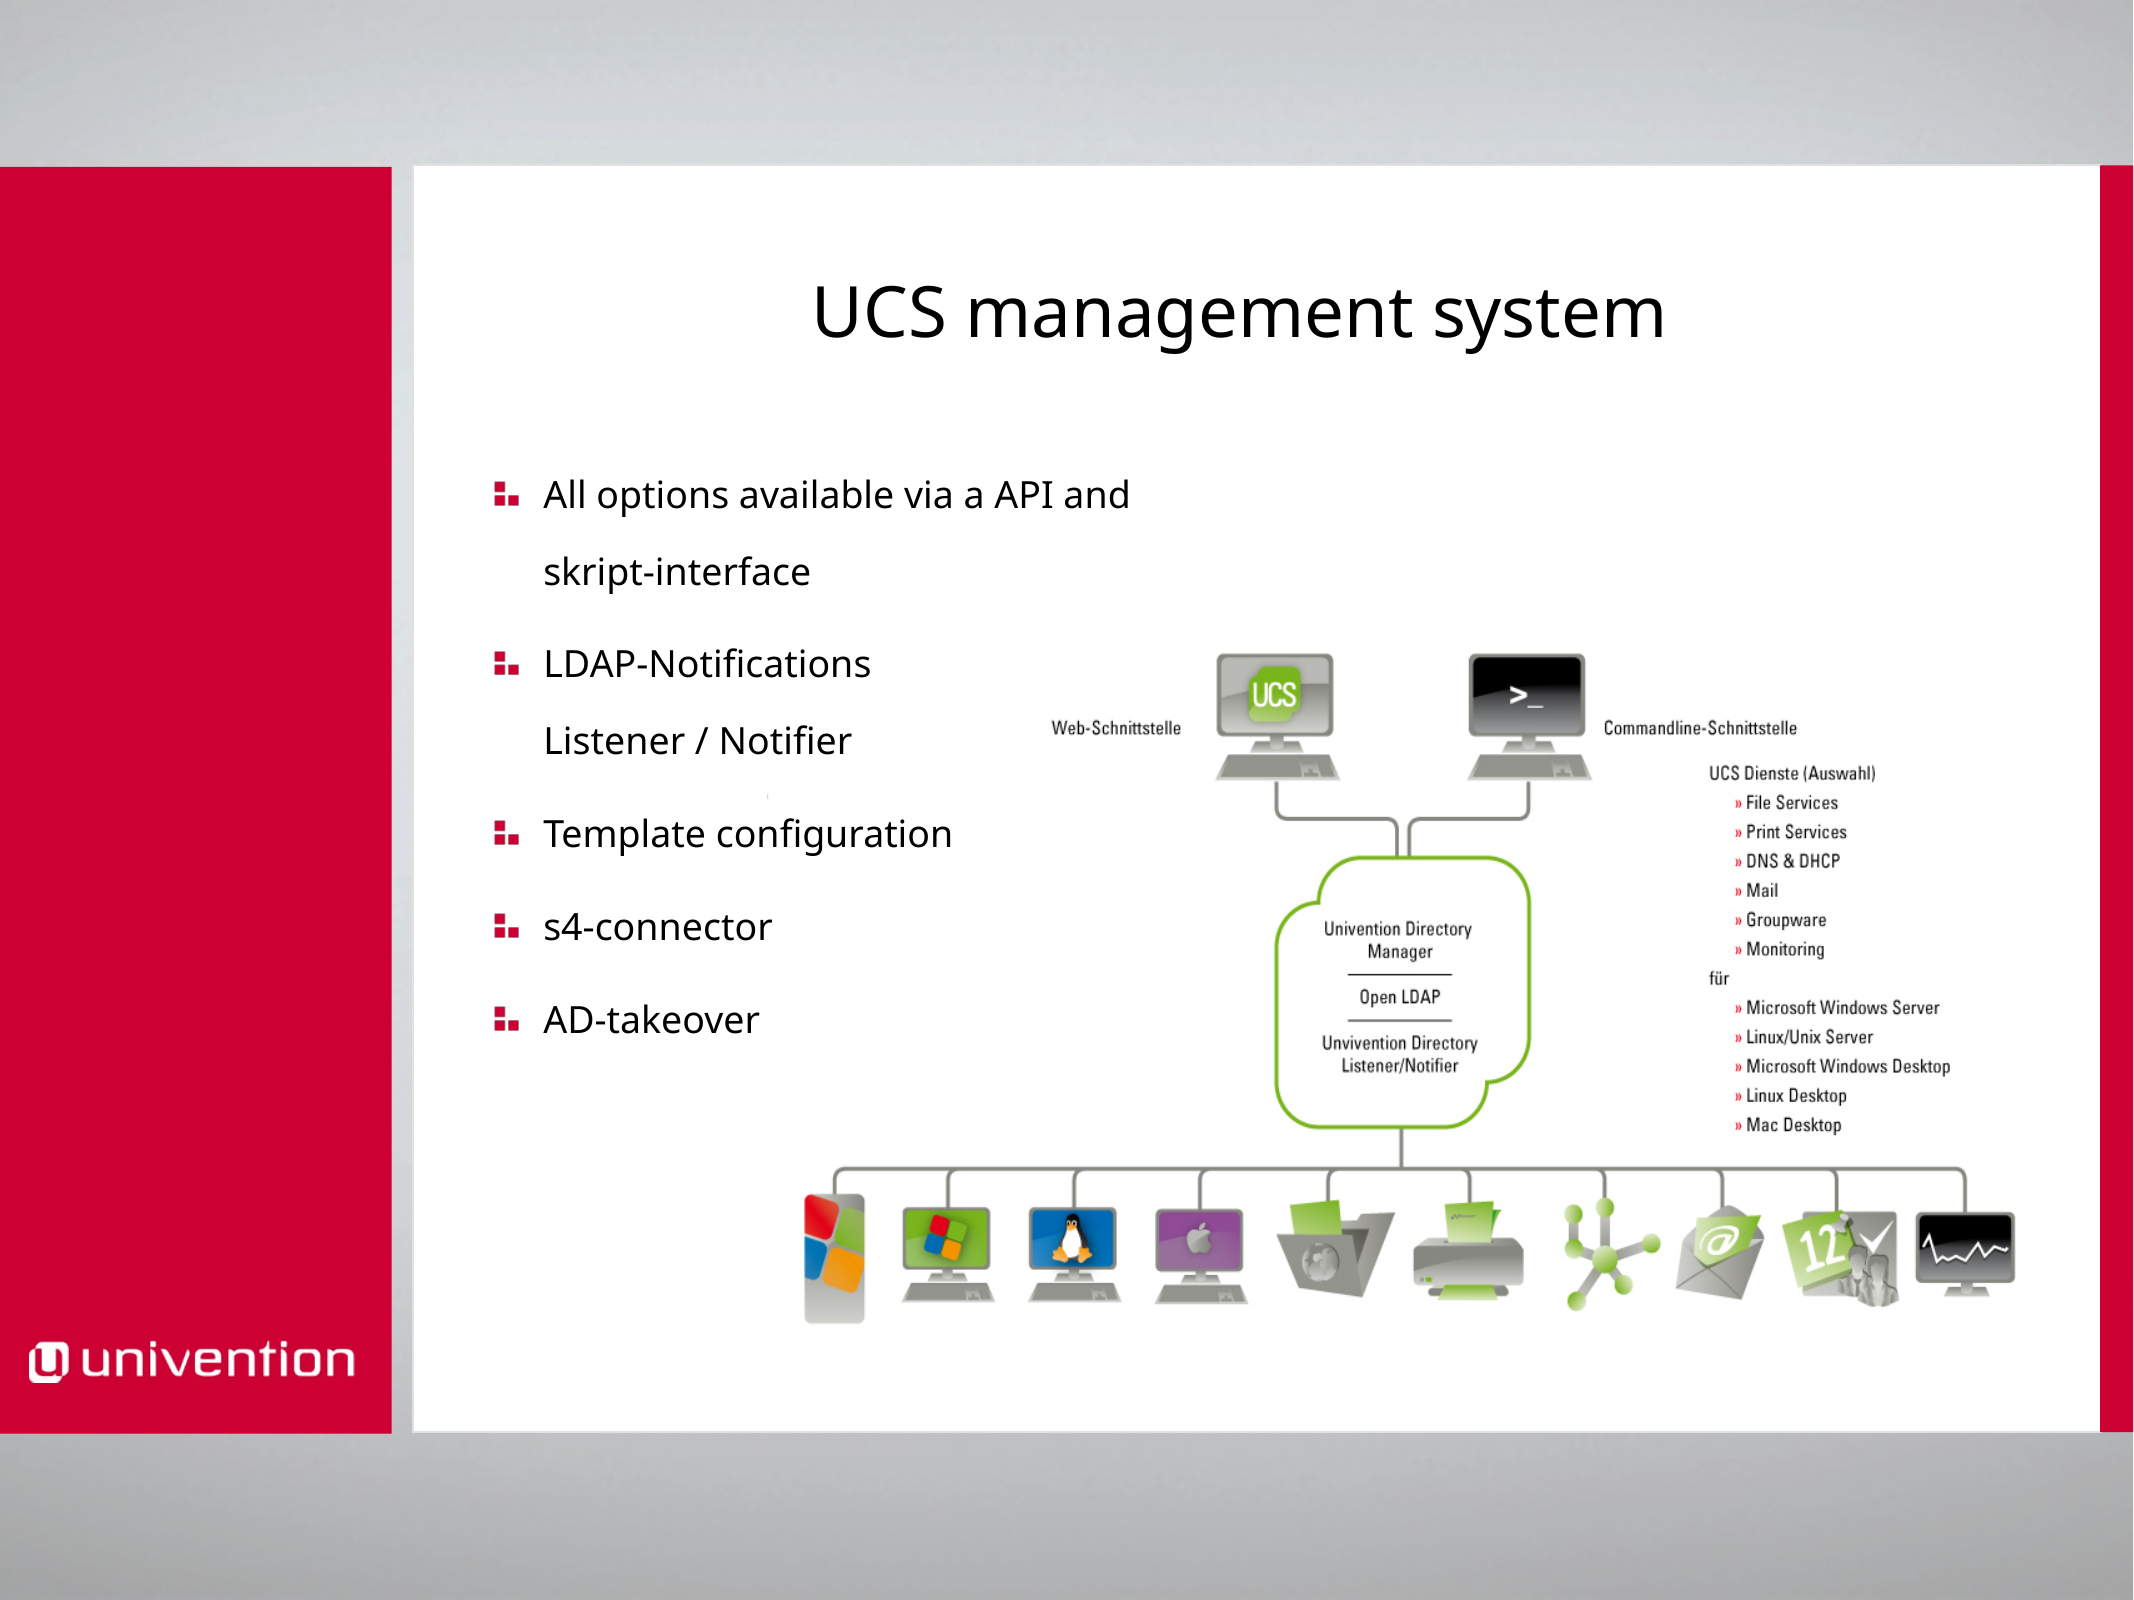

# UCS management system
All options available via a API and skript-interface
LDAP-Notifications
Listener / Notifier
Template configuration
s4-connector
AD-takeover